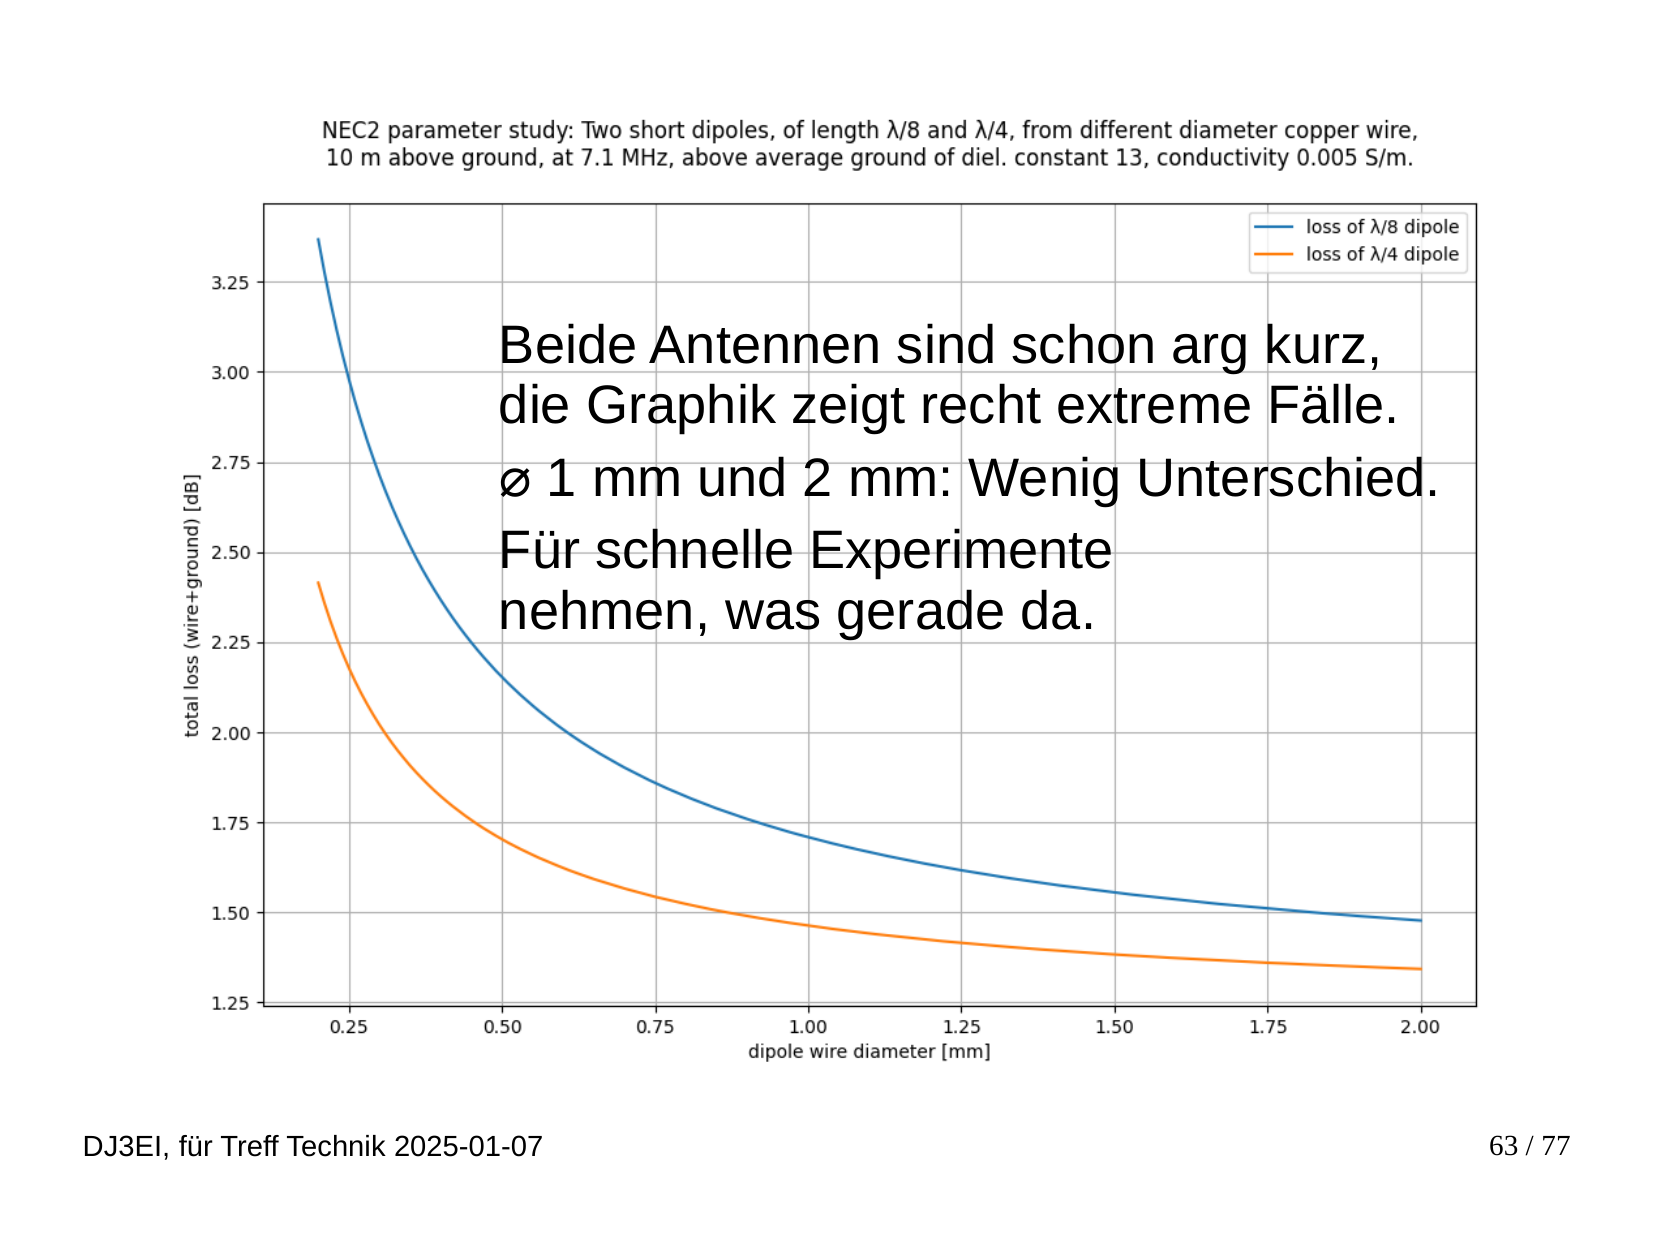

Beide Antennen sind schon arg kurz,
die Graphik zeigt recht extreme Fälle.
⌀ 1 mm und 2 mm: Wenig Unterschied.
Für schnelle Experimente
nehmen, was gerade da.
63